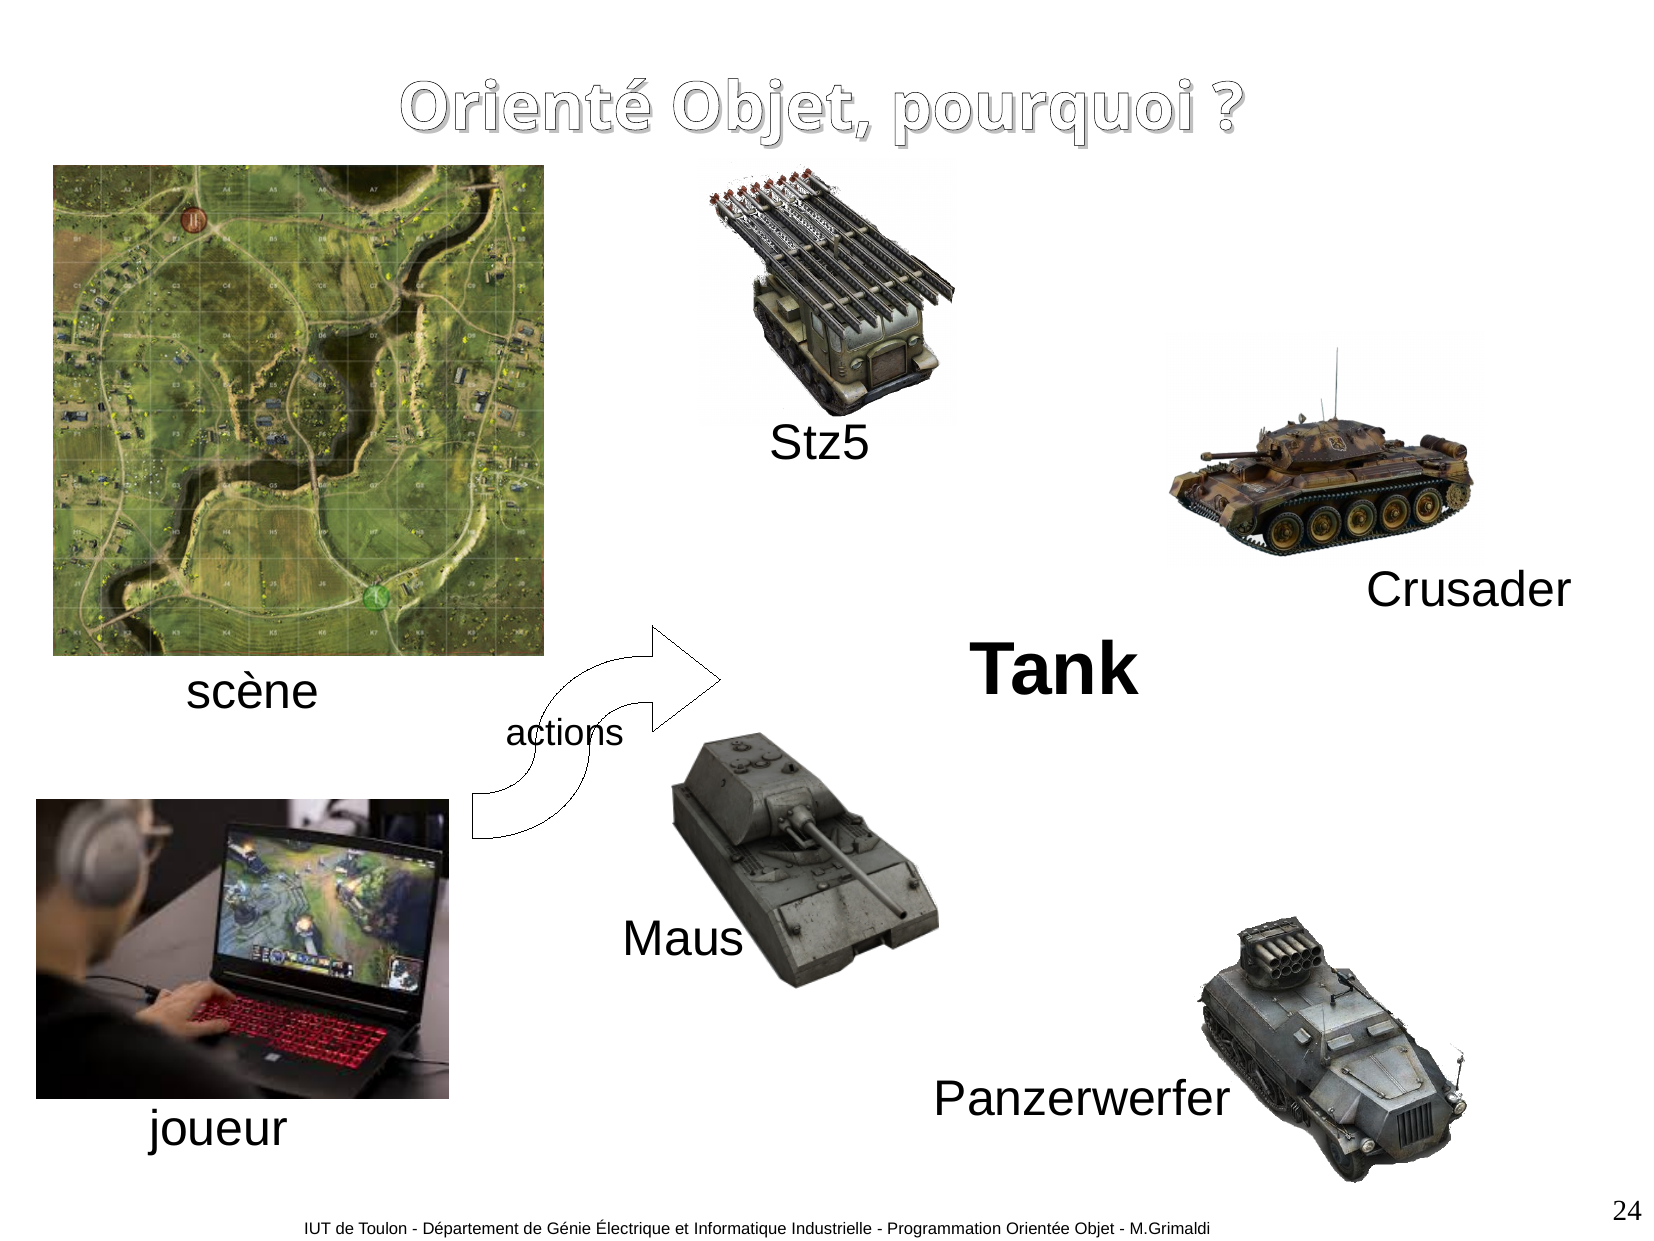

# Orienté Objet, pourquoi ?
Stz5
Crusader
 Tank
actions
scène
Maus
Panzerwerfer
joueur